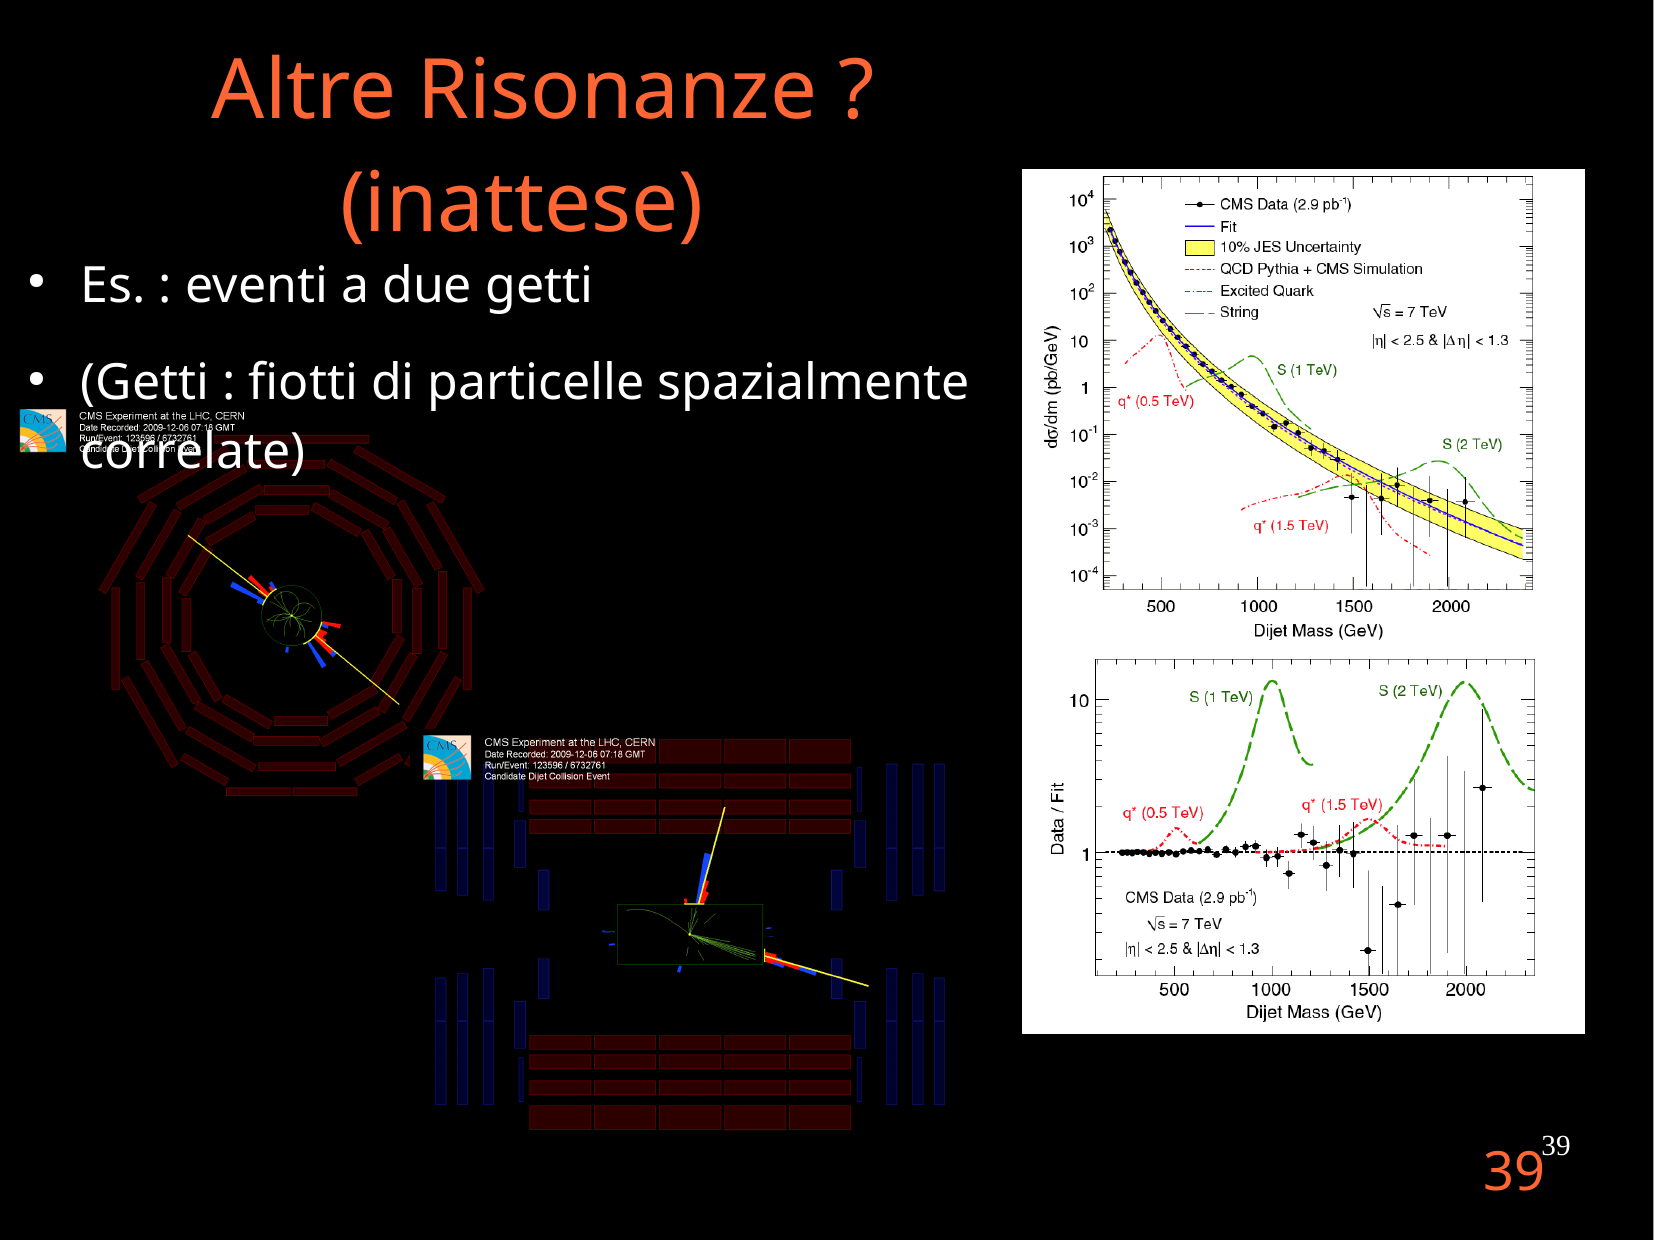

# Altre Risonanze ? (inattese)
Es. : eventi a due getti
(Getti : fiotti di particelle spazialmente correlate)
39